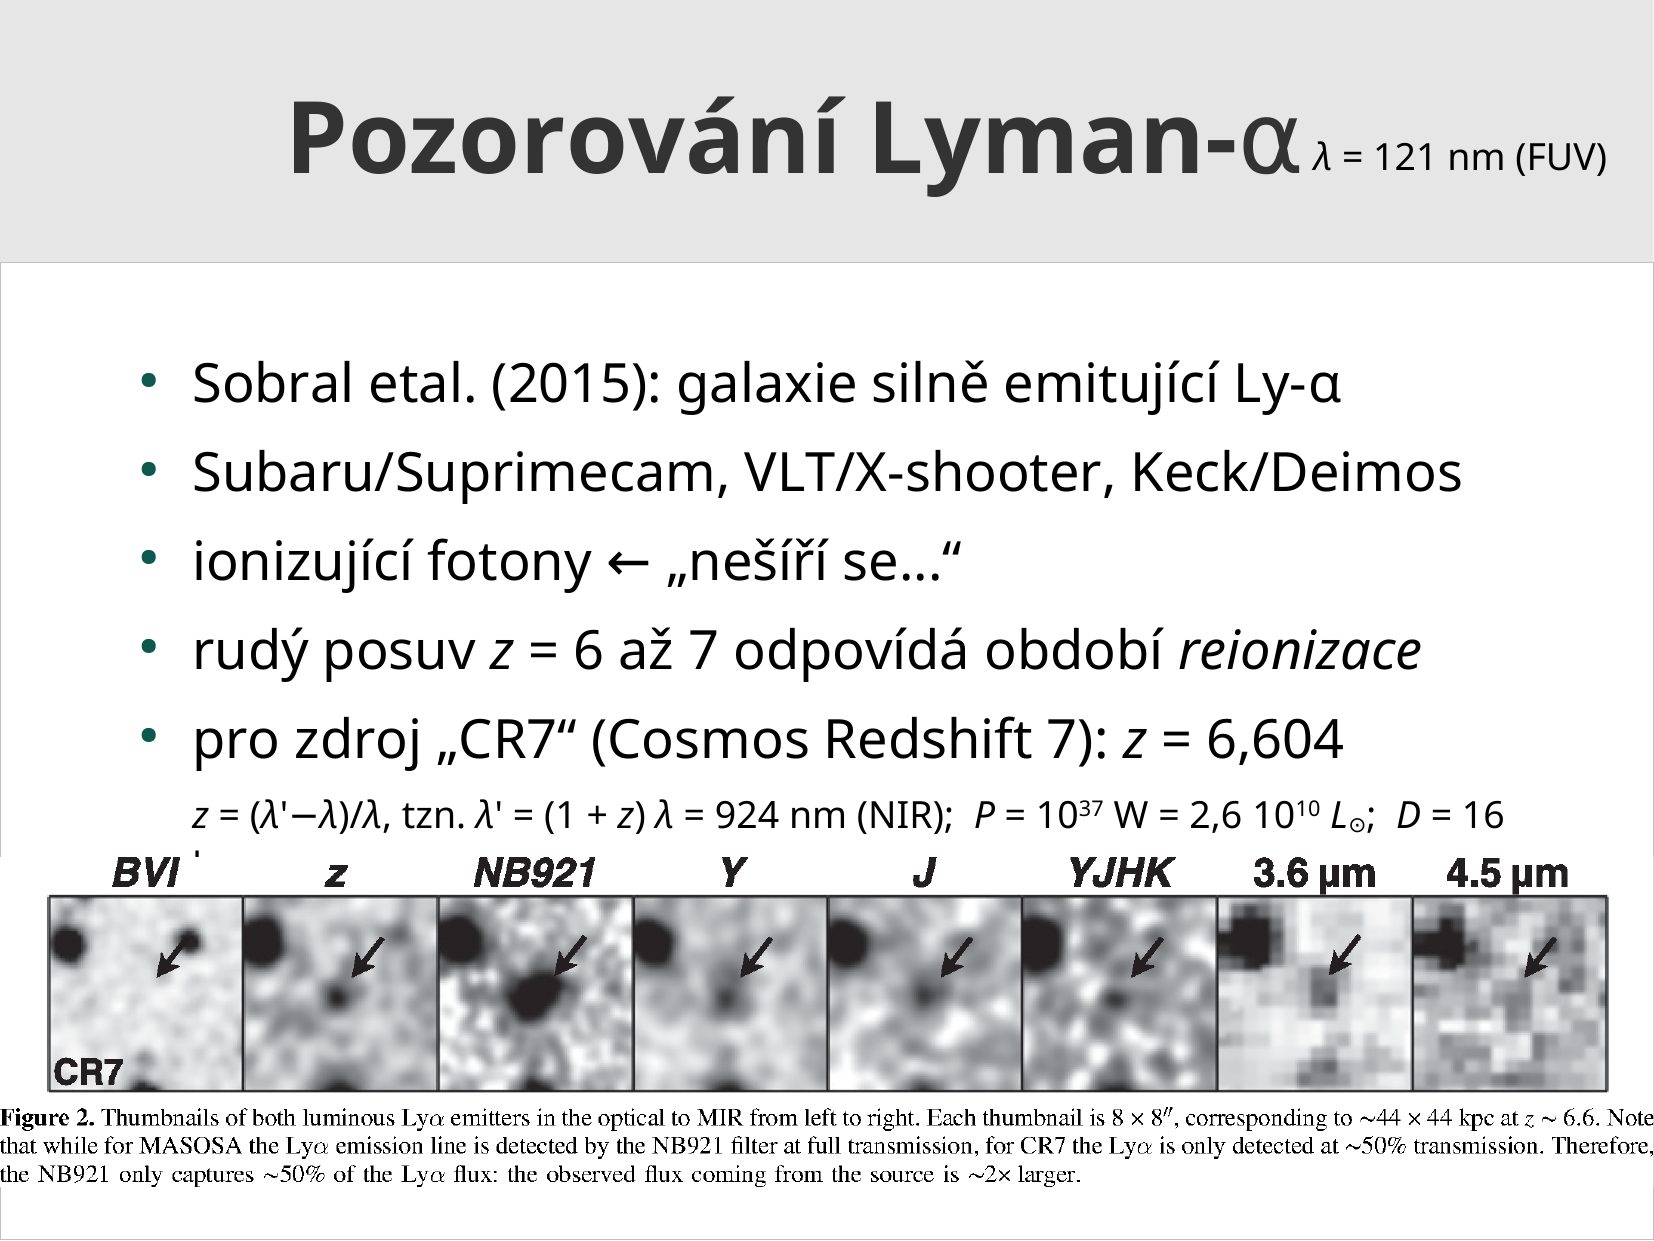

# Pozorování Lyman-α
λ = 121 nm (FUV)
Sobral etal. (2015): galaxie silně emitující Ly-α
Subaru/Suprimecam, VLT/X-shooter, Keck/Deimos
ionizující fotony ← „nešíří se...“
rudý posuv z = 6 až 7 odpovídá období reionizace
pro zdroj „CR7“ (Cosmos Redshift 7): z = 6,604
z = (λ'−λ)/λ, tzn. λ' = (1 + z) λ = 924 nm (NIR); P = 1037 W = 2,6 1010 L⊙; D = 16 kpc